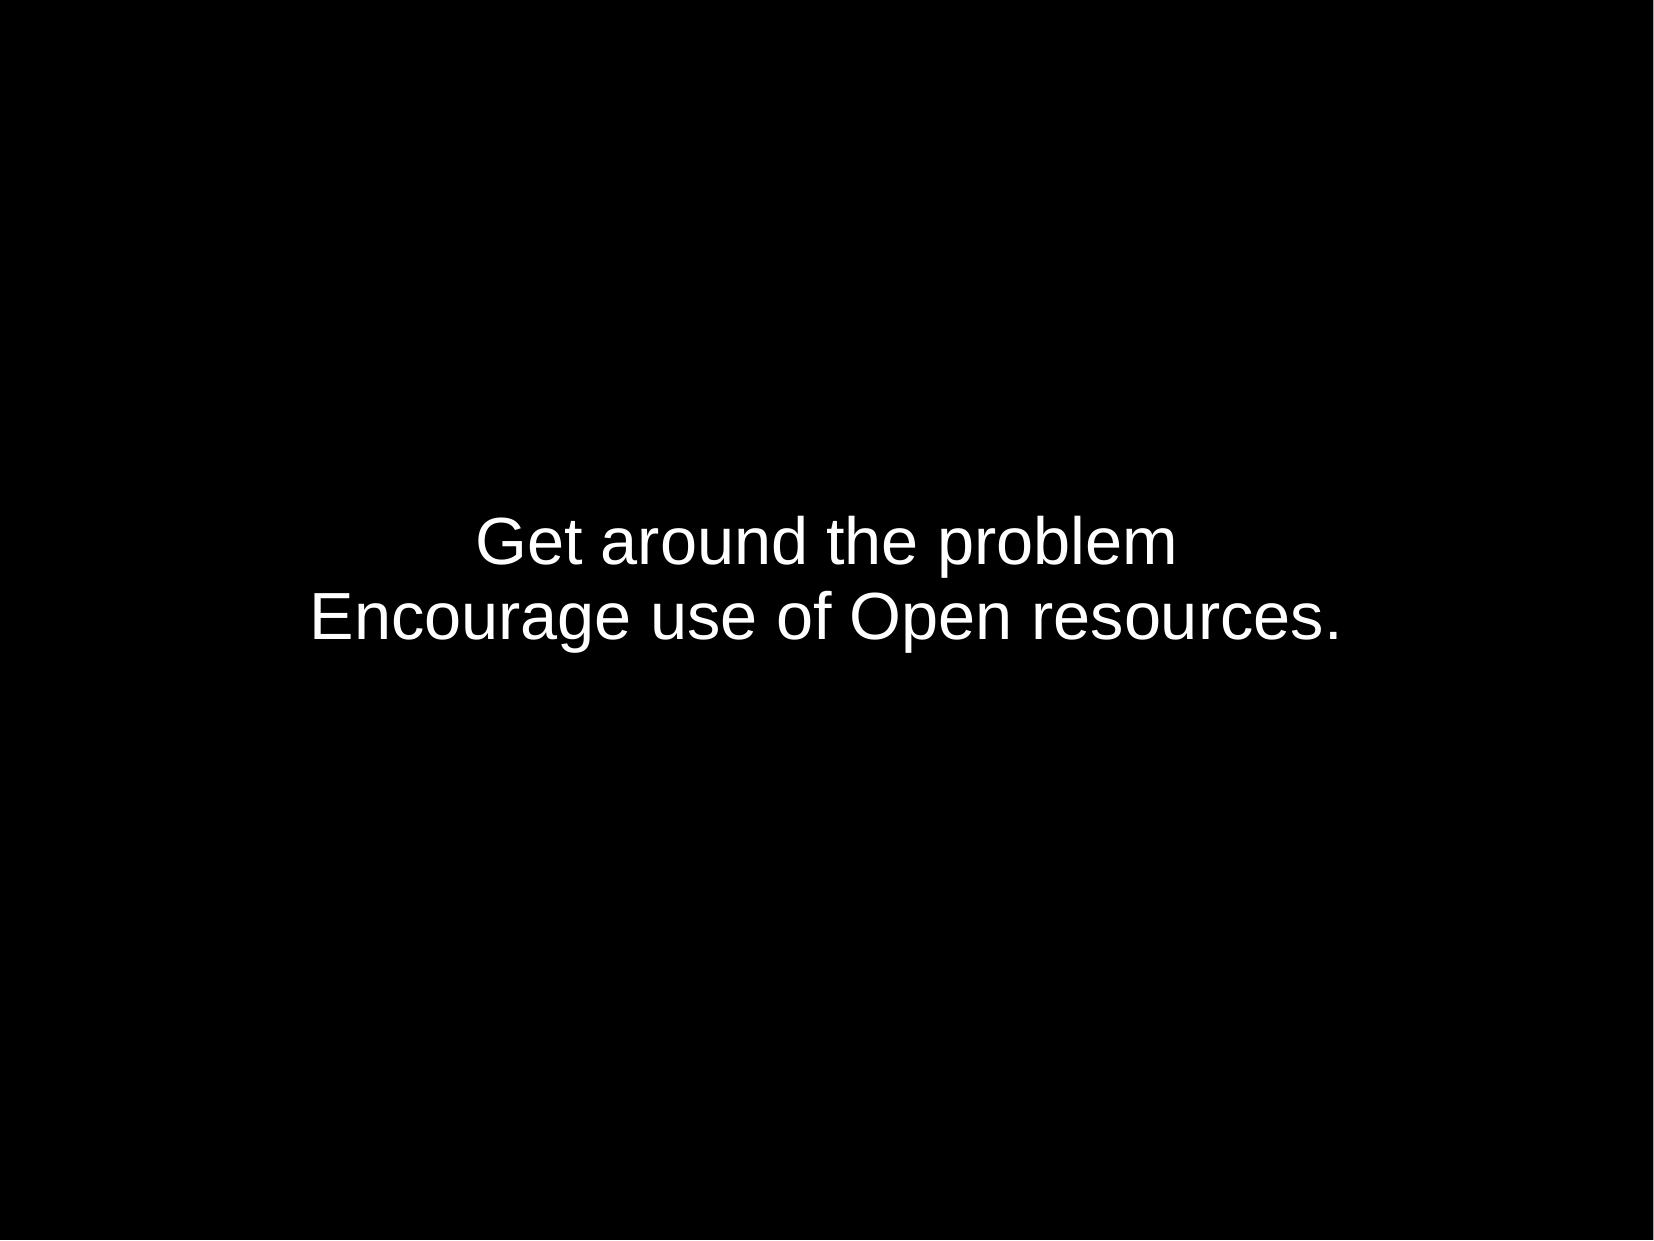

# Get around the problem
Encourage use of Open resources.